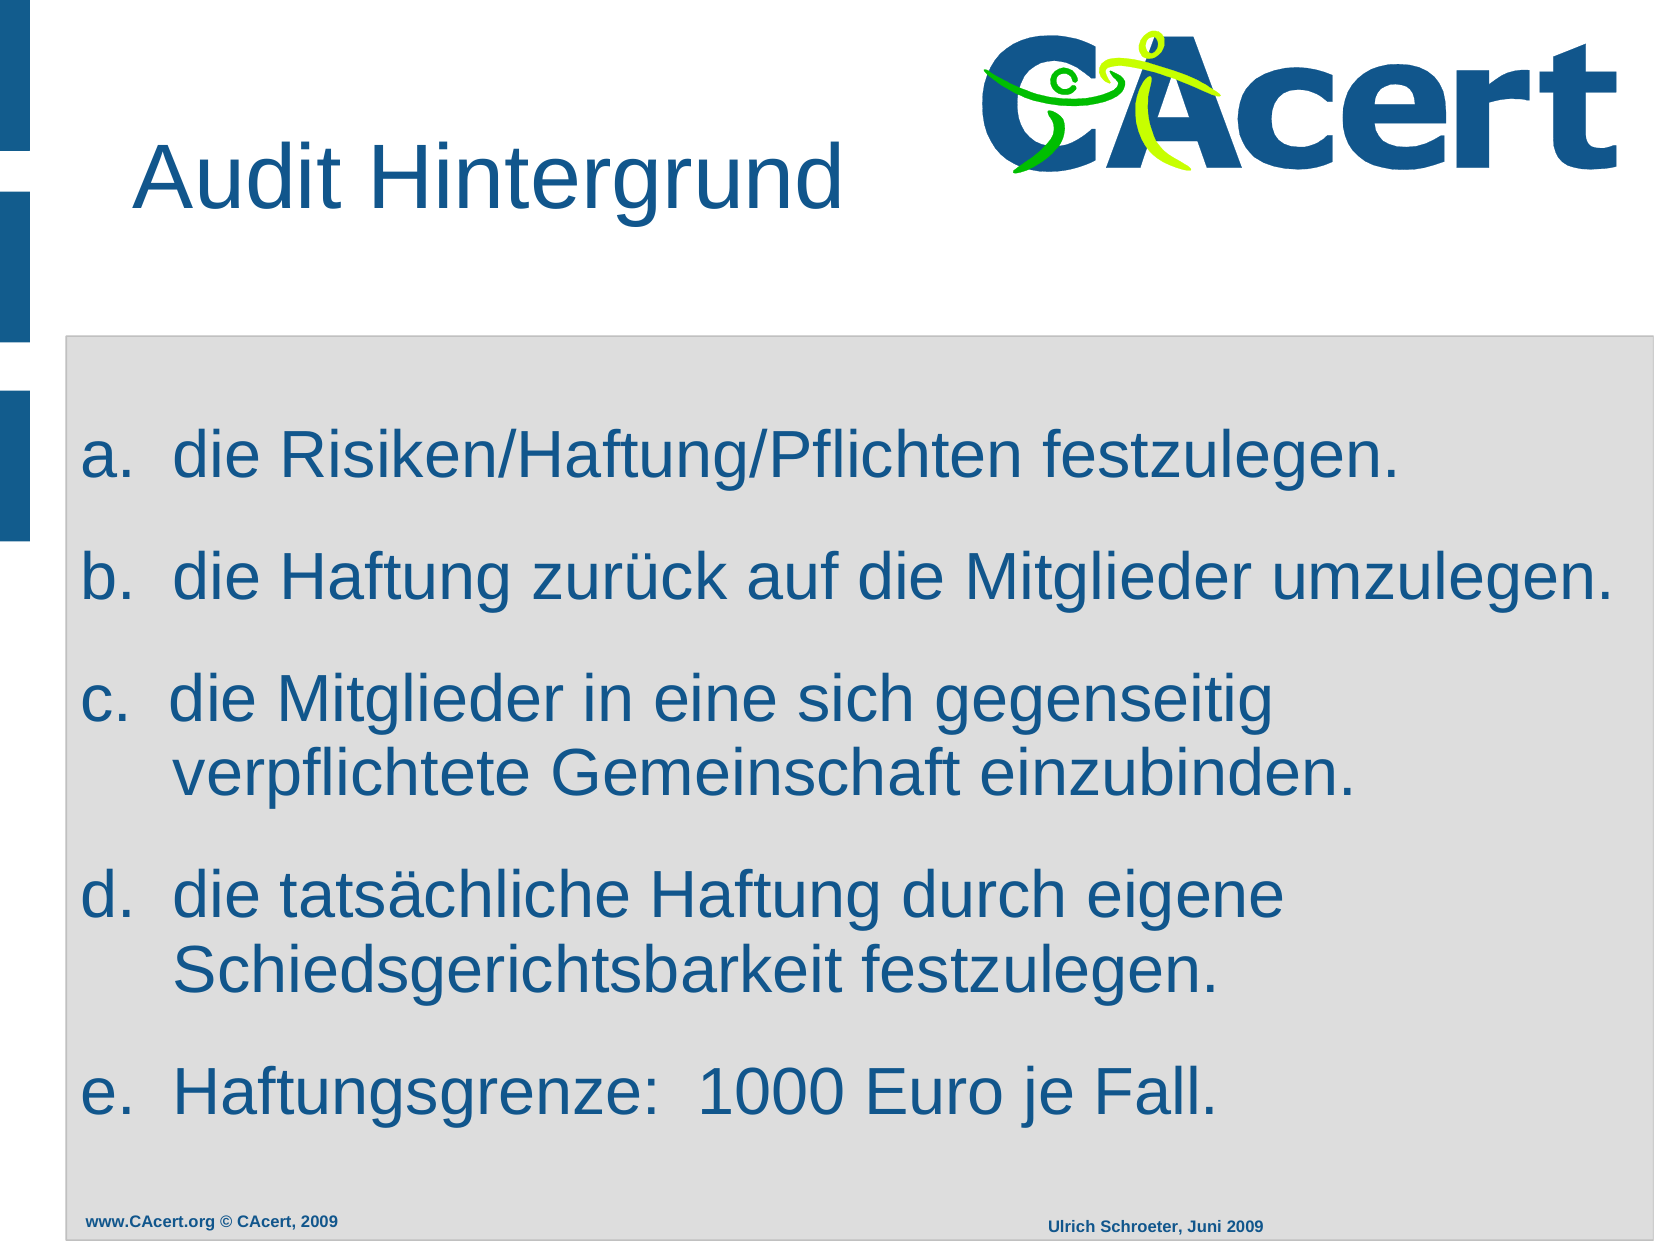

Audit Hintergrund
a. die Risiken/Haftung/Pflichten festzulegen.
b. die Haftung zurück auf die Mitglieder umzulegen.
c. die Mitglieder in eine sich gegenseitig
 verpflichtete Gemeinschaft einzubinden.
d. die tatsächliche Haftung durch eigene
 Schiedsgerichtsbarkeit festzulegen.
e. Haftungsgrenze: 1000 Euro je Fall.